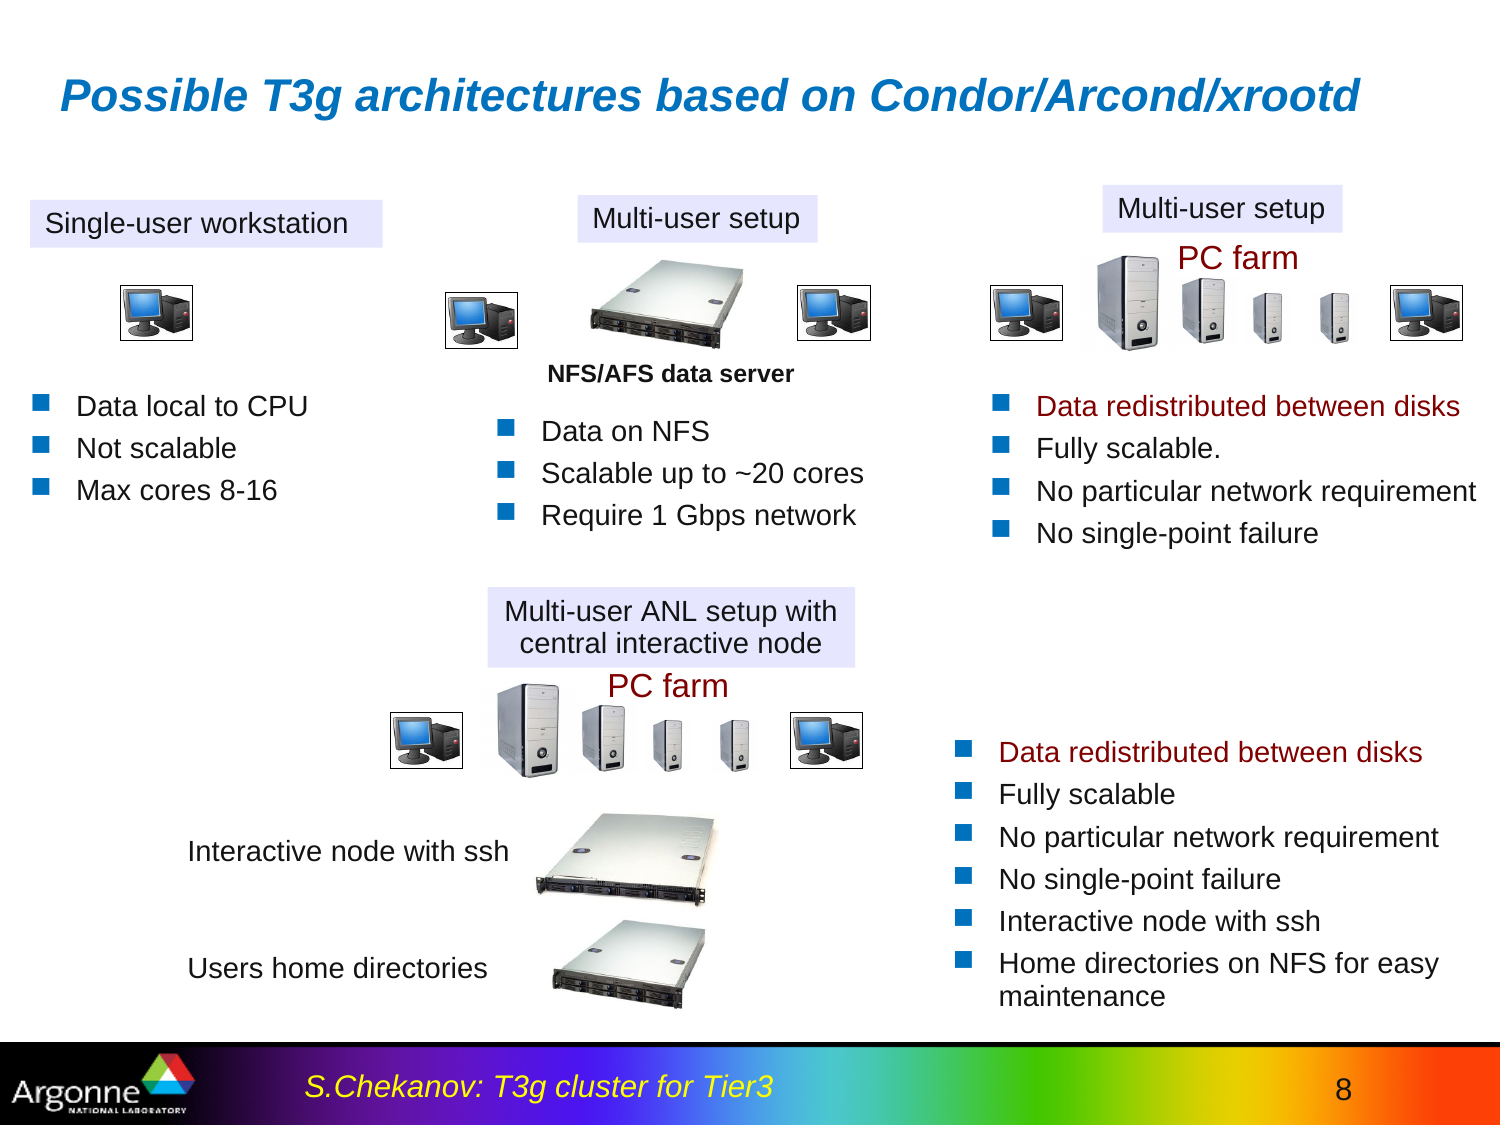

# Possible T3g architectures based on Condor/Arcond/xrootd
Multi-user setup
Multi-user setup
Single-user workstation
PC farm
NFS/AFS data server
Data local to CPU
Not scalable
Max cores 8-16
Data redistributed between disks
Fully scalable.
No particular network requirement
No single-point failure
Data on NFS
Scalable up to ~20 cores
Require 1 Gbps network
Multi-user ANL setup with central interactive node
PC farm
Data redistributed between disks
Fully scalable
No particular network requirement
No single-point failure
Interactive node with ssh
Home directories on NFS for easy maintenance
Interactive node with ssh
Users home directories